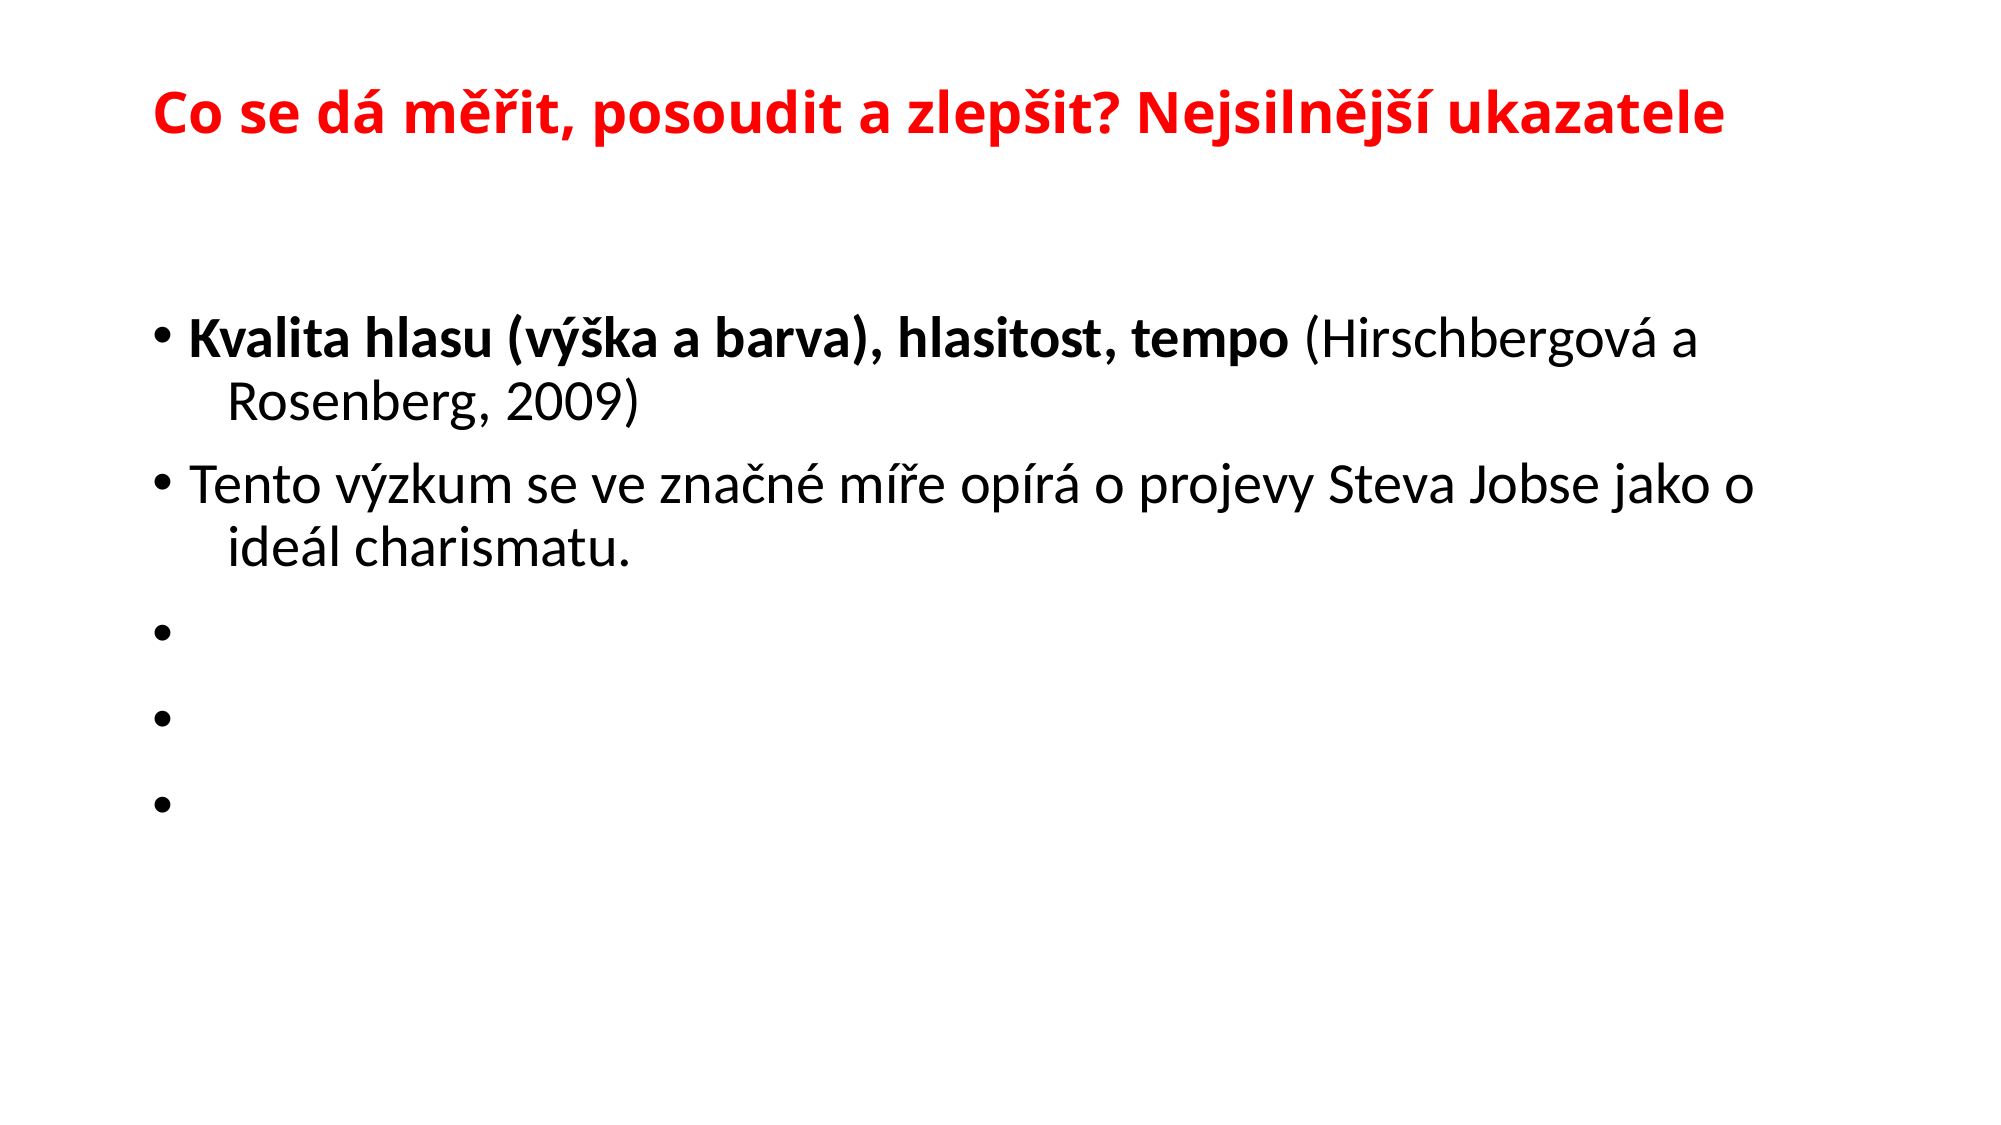

# Co se dá měřit, posoudit a zlepšit? Nejsilnější ukazatele
Kvalita hlasu (výška a barva), hlasitost, tempo (Hirschbergová a Rosenberg, 2009)
Tento výzkum se ve značné míře opírá o projevy Steva Jobse jako o ideál charismatu.